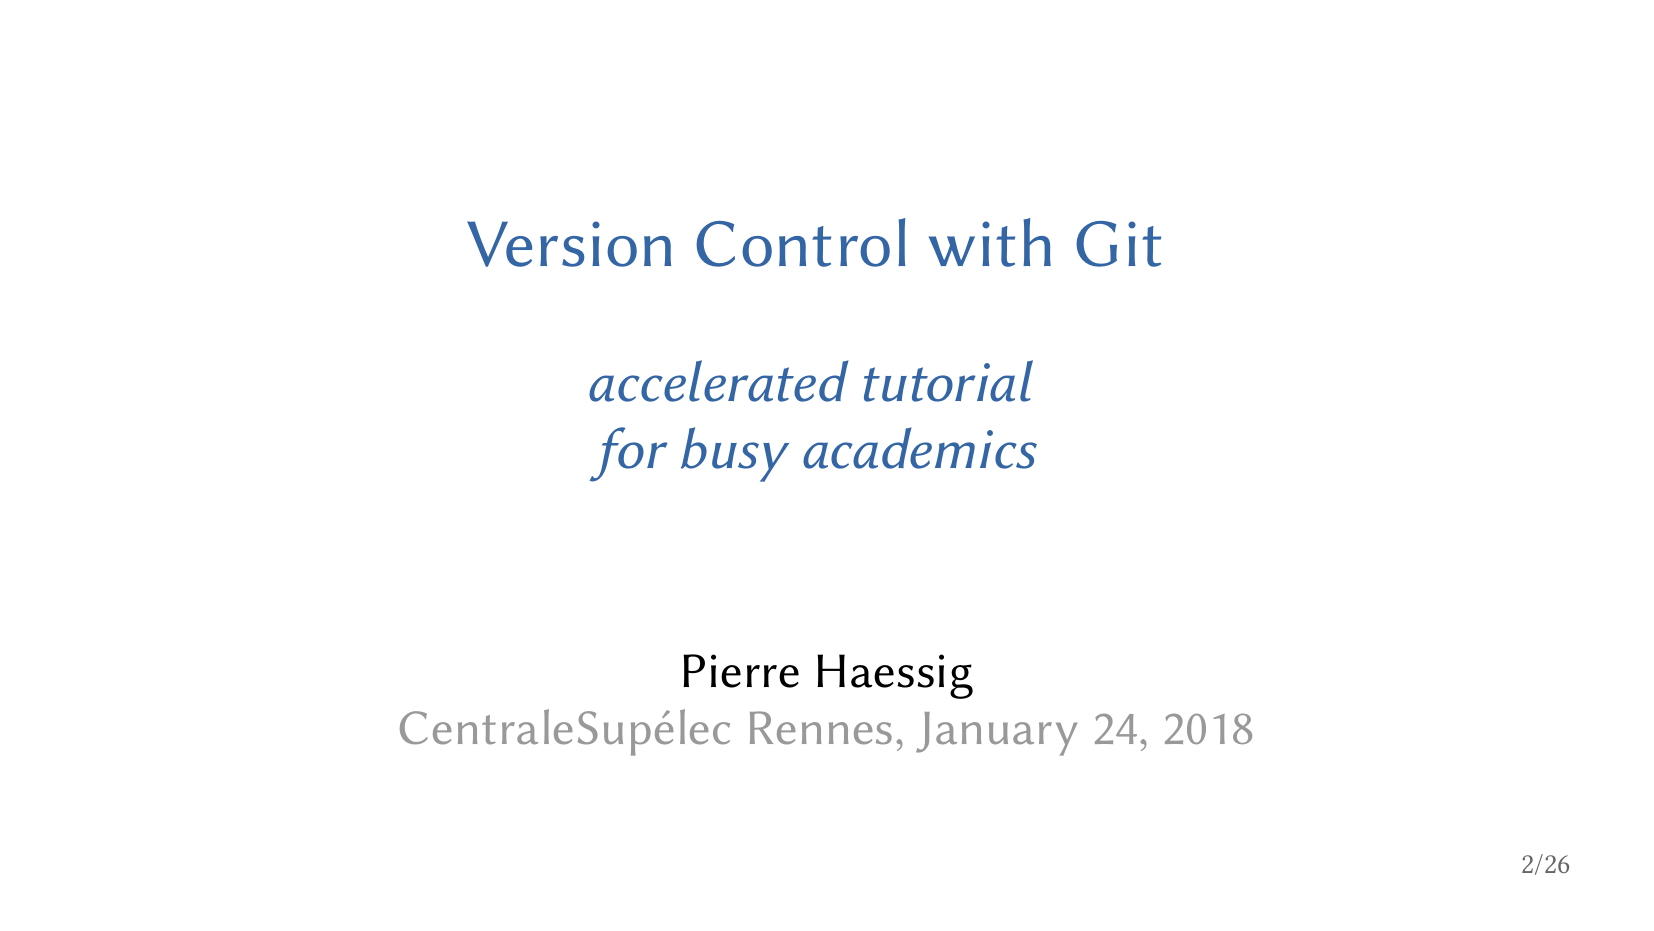

# Version Control with Git accelerated tutorial for busy academics
Pierre Haessig
CentraleSupélec Rennes, January 24, 2018
2